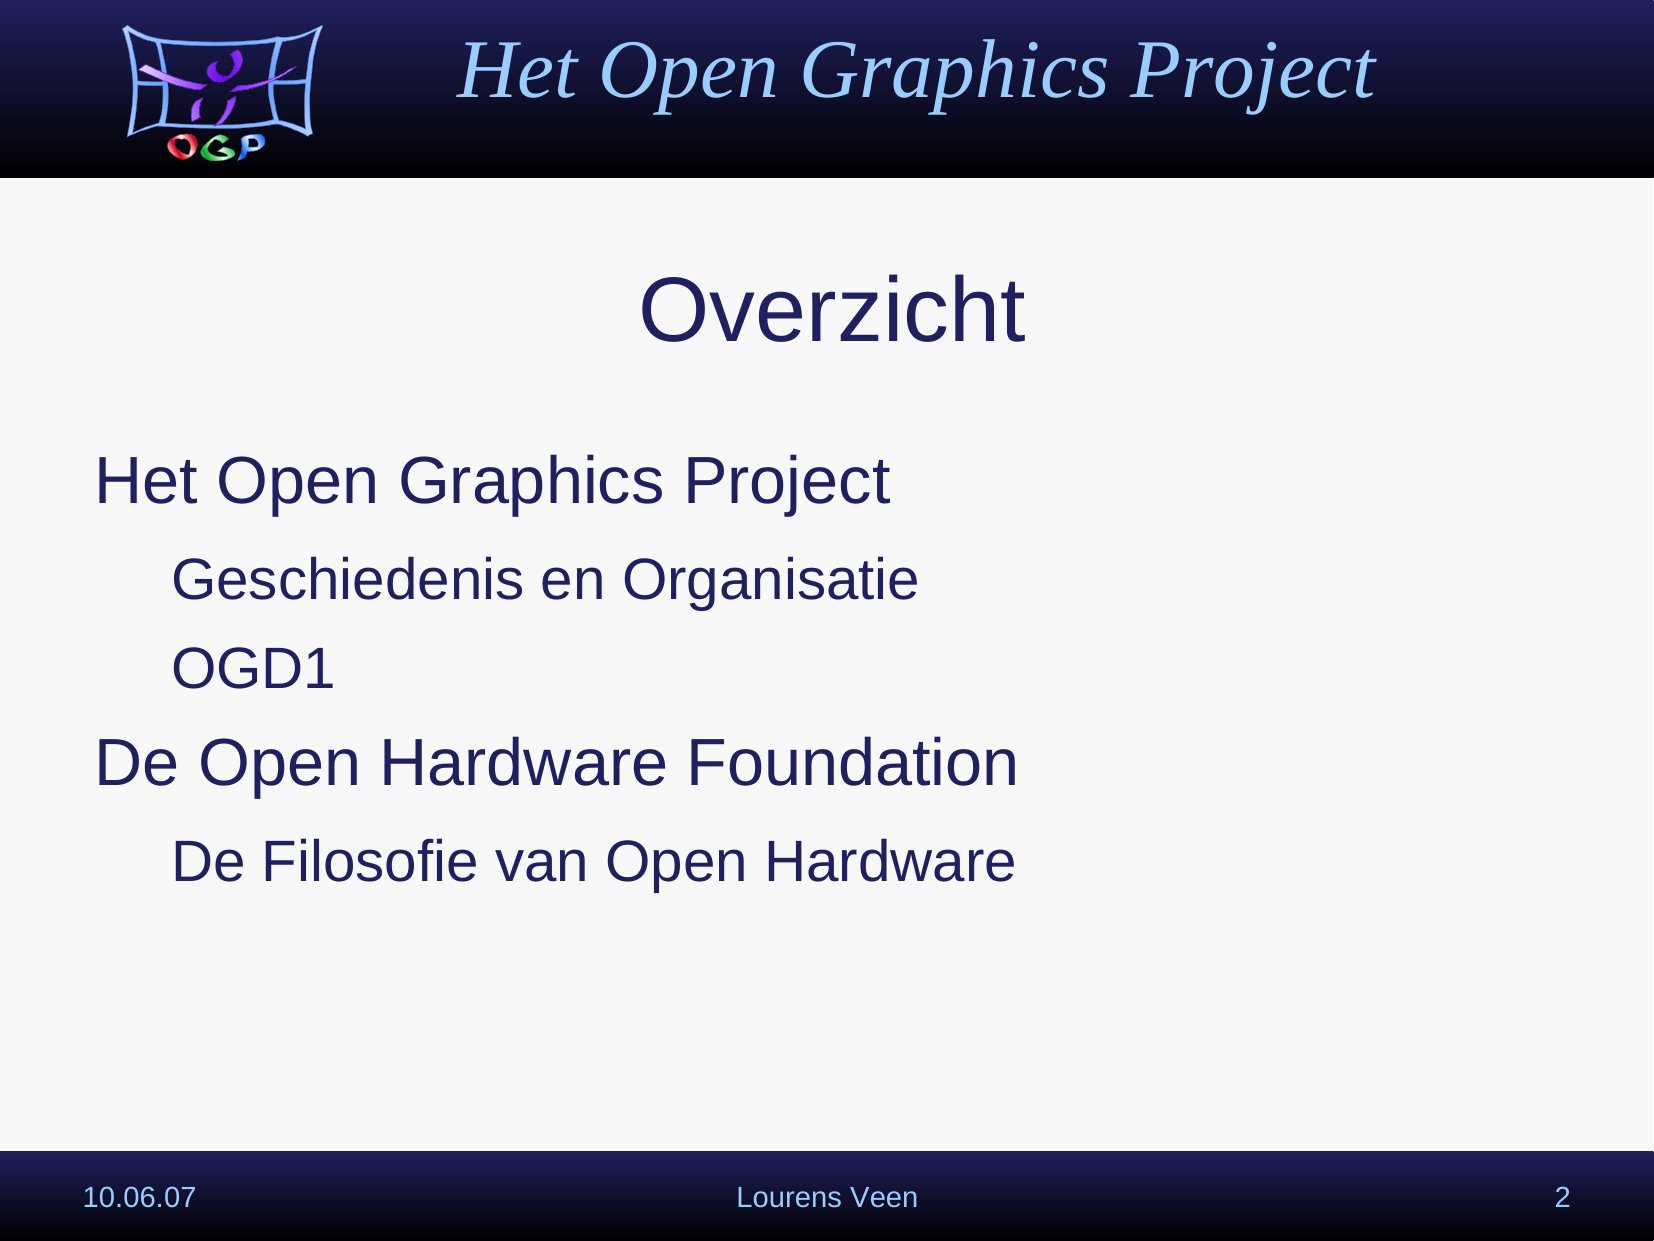

# Overzicht
Het Open Graphics Project
Geschiedenis en Organisatie
OGD1
De Open Hardware Foundation
De Filosofie van Open Hardware
10.06.07
Lourens Veen
2